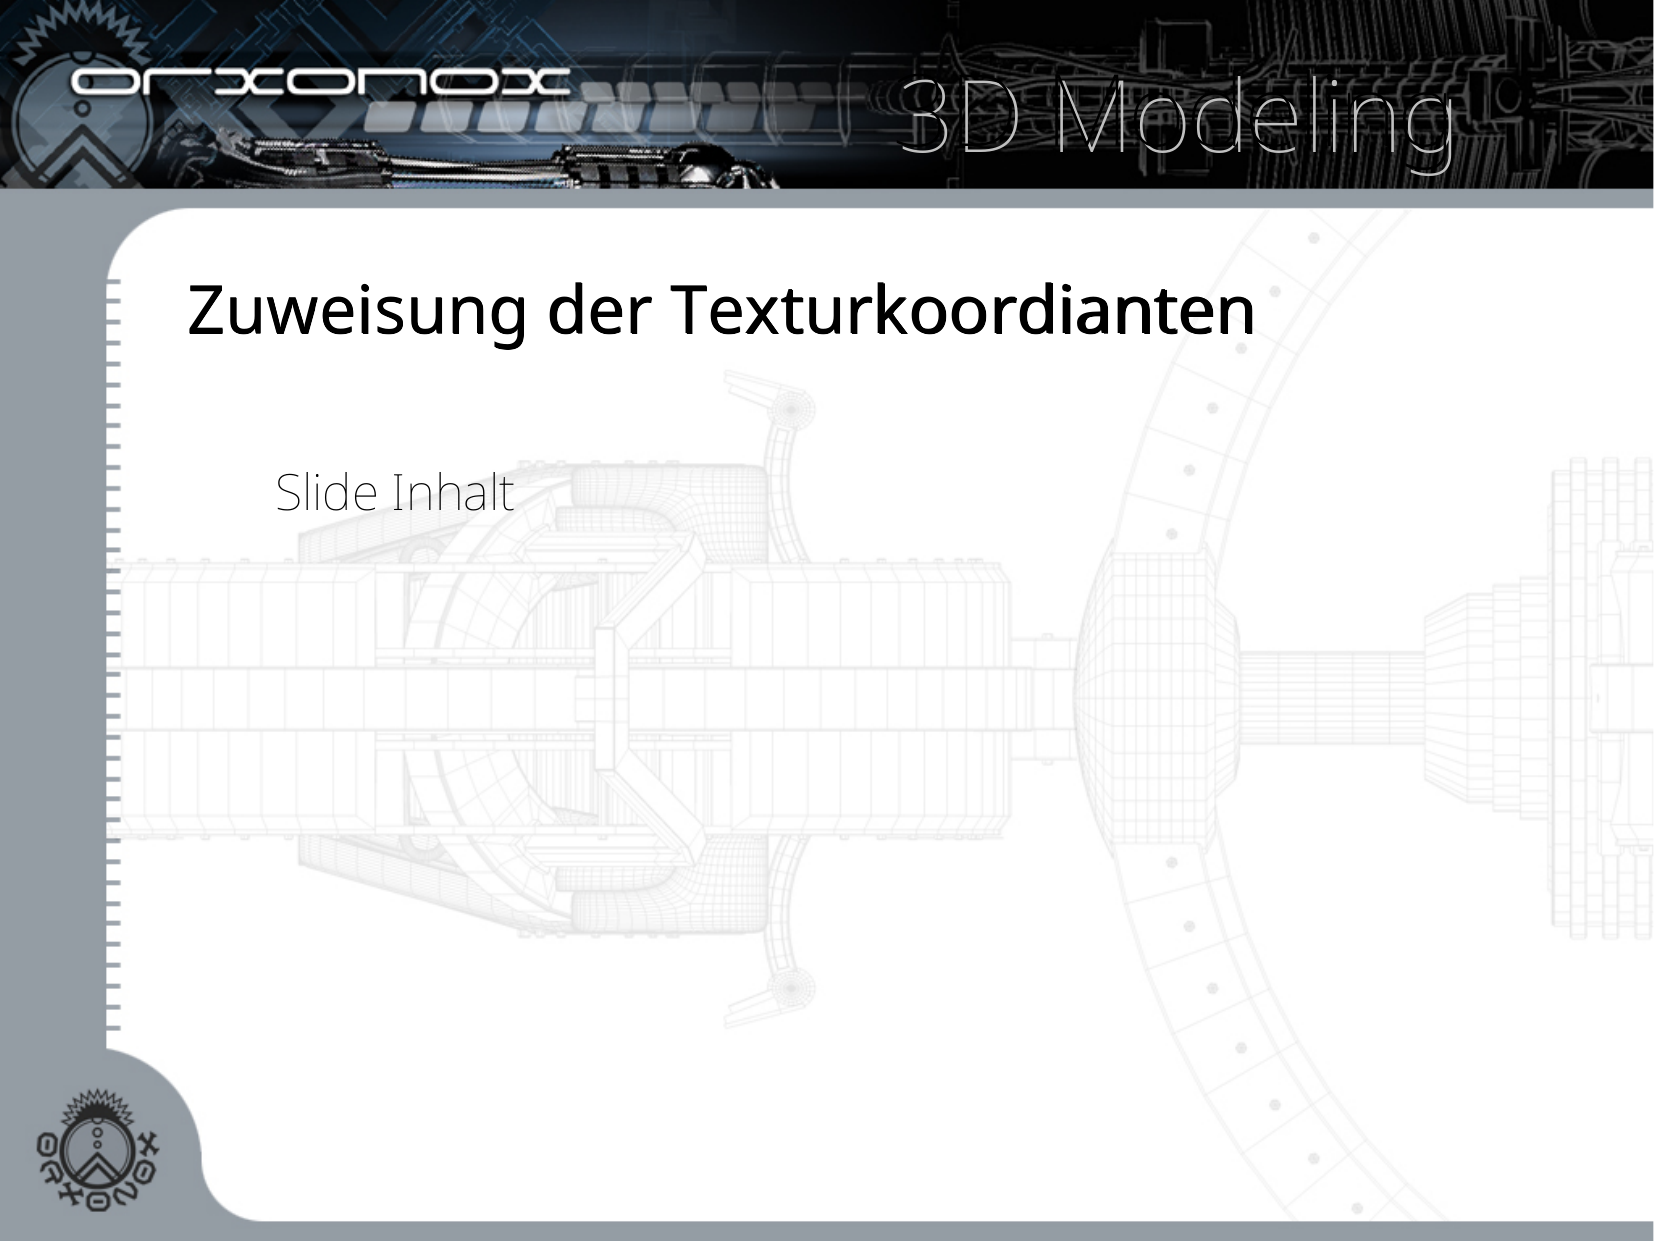

3D Modeling
Zuweisung der Texturkoordianten
Slide Inhalt